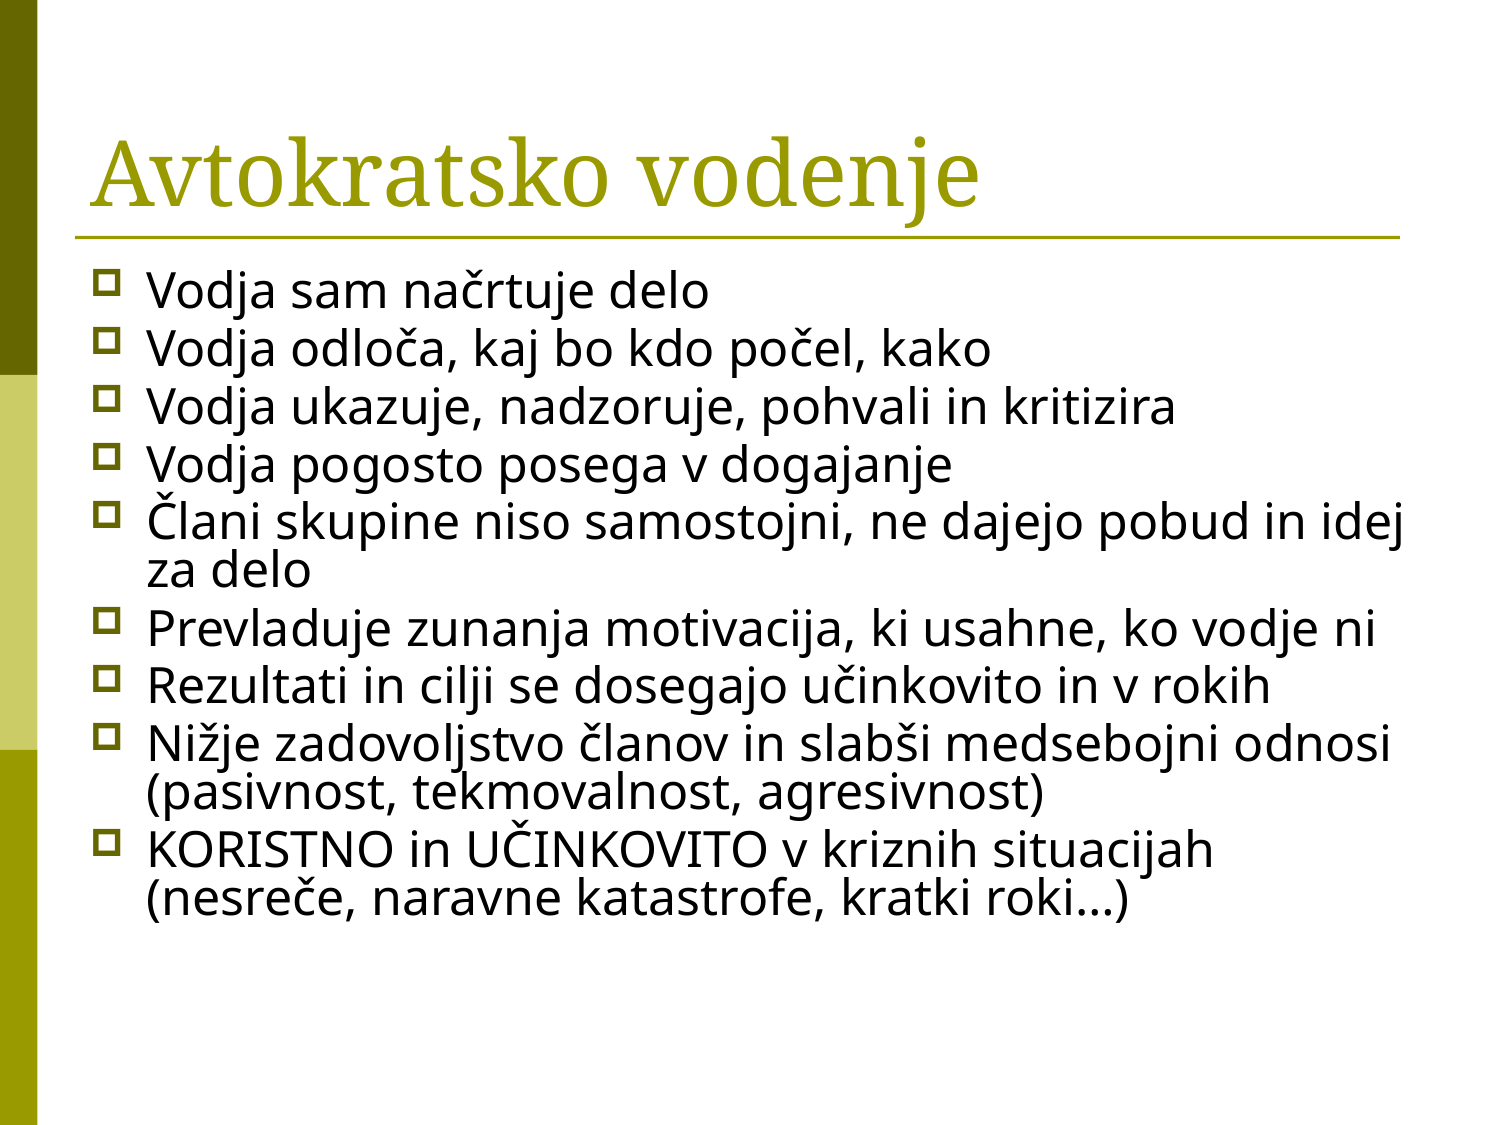

# Avtokratsko vodenje
Vodja sam načrtuje delo
Vodja odloča, kaj bo kdo počel, kako
Vodja ukazuje, nadzoruje, pohvali in kritizira
Vodja pogosto posega v dogajanje
Člani skupine niso samostojni, ne dajejo pobud in idej za delo
Prevladuje zunanja motivacija, ki usahne, ko vodje ni
Rezultati in cilji se dosegajo učinkovito in v rokih
Nižje zadovoljstvo članov in slabši medsebojni odnosi (pasivnost, tekmovalnost, agresivnost)
KORISTNO in UČINKOVITO v kriznih situacijah (nesreče, naravne katastrofe, kratki roki…)